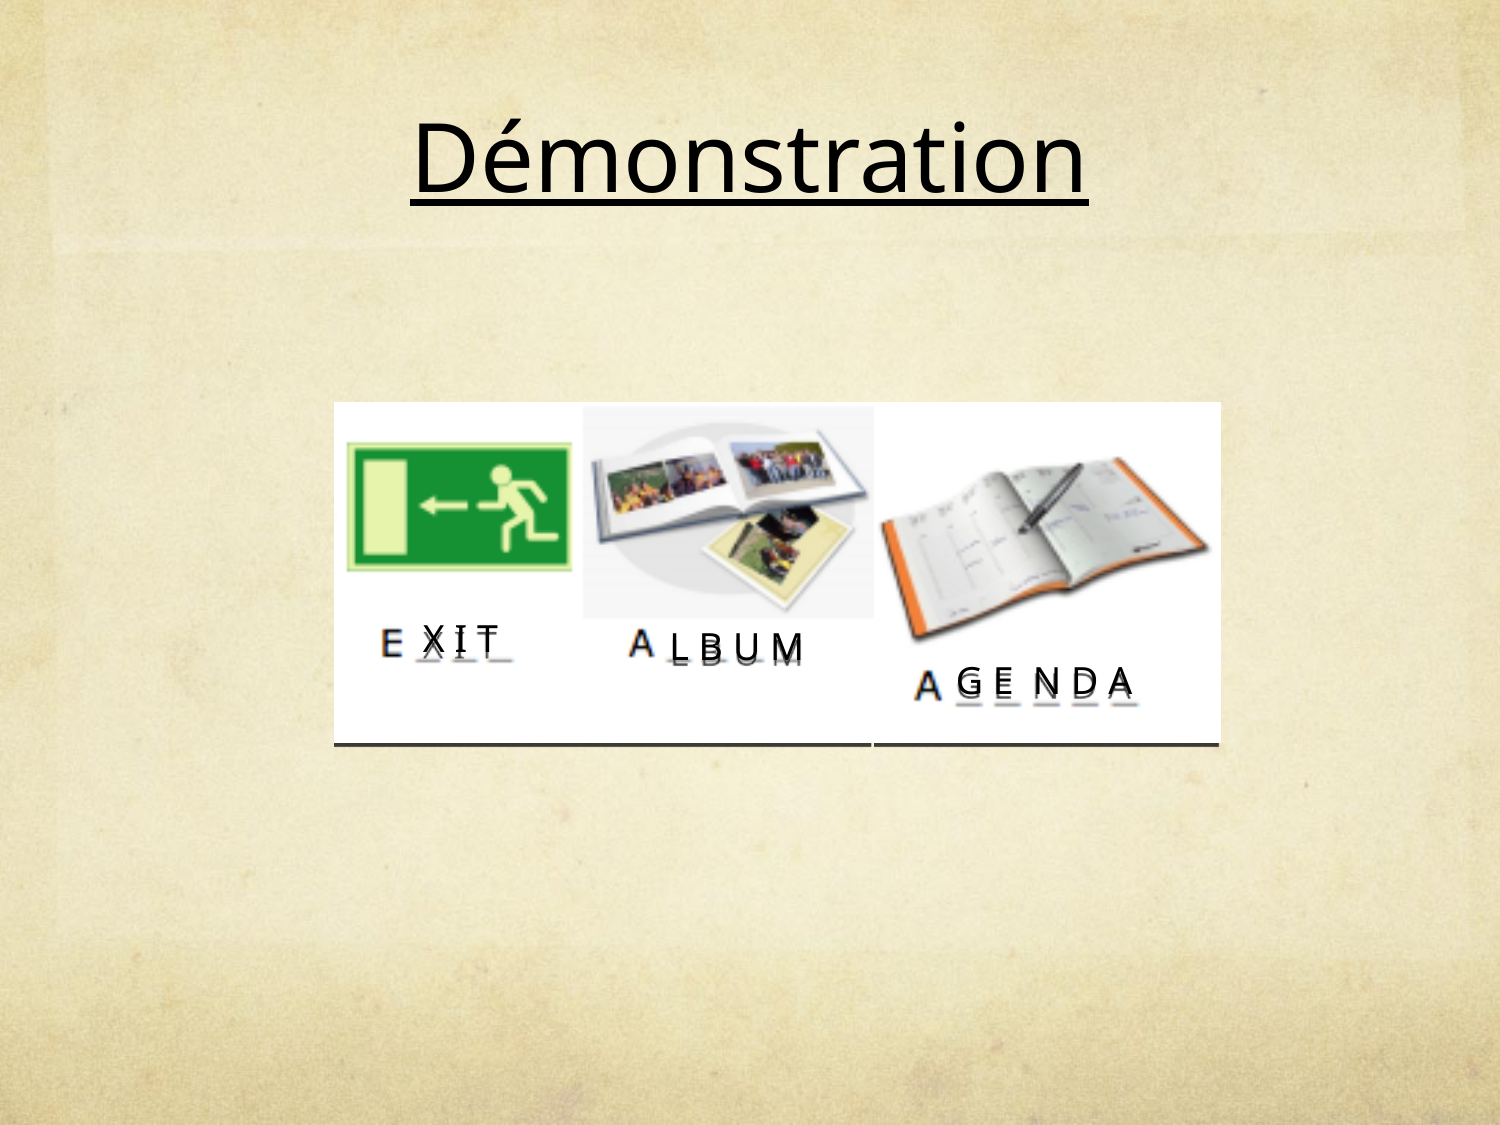

# Démonstration
X I T
L B U M
G E N D A